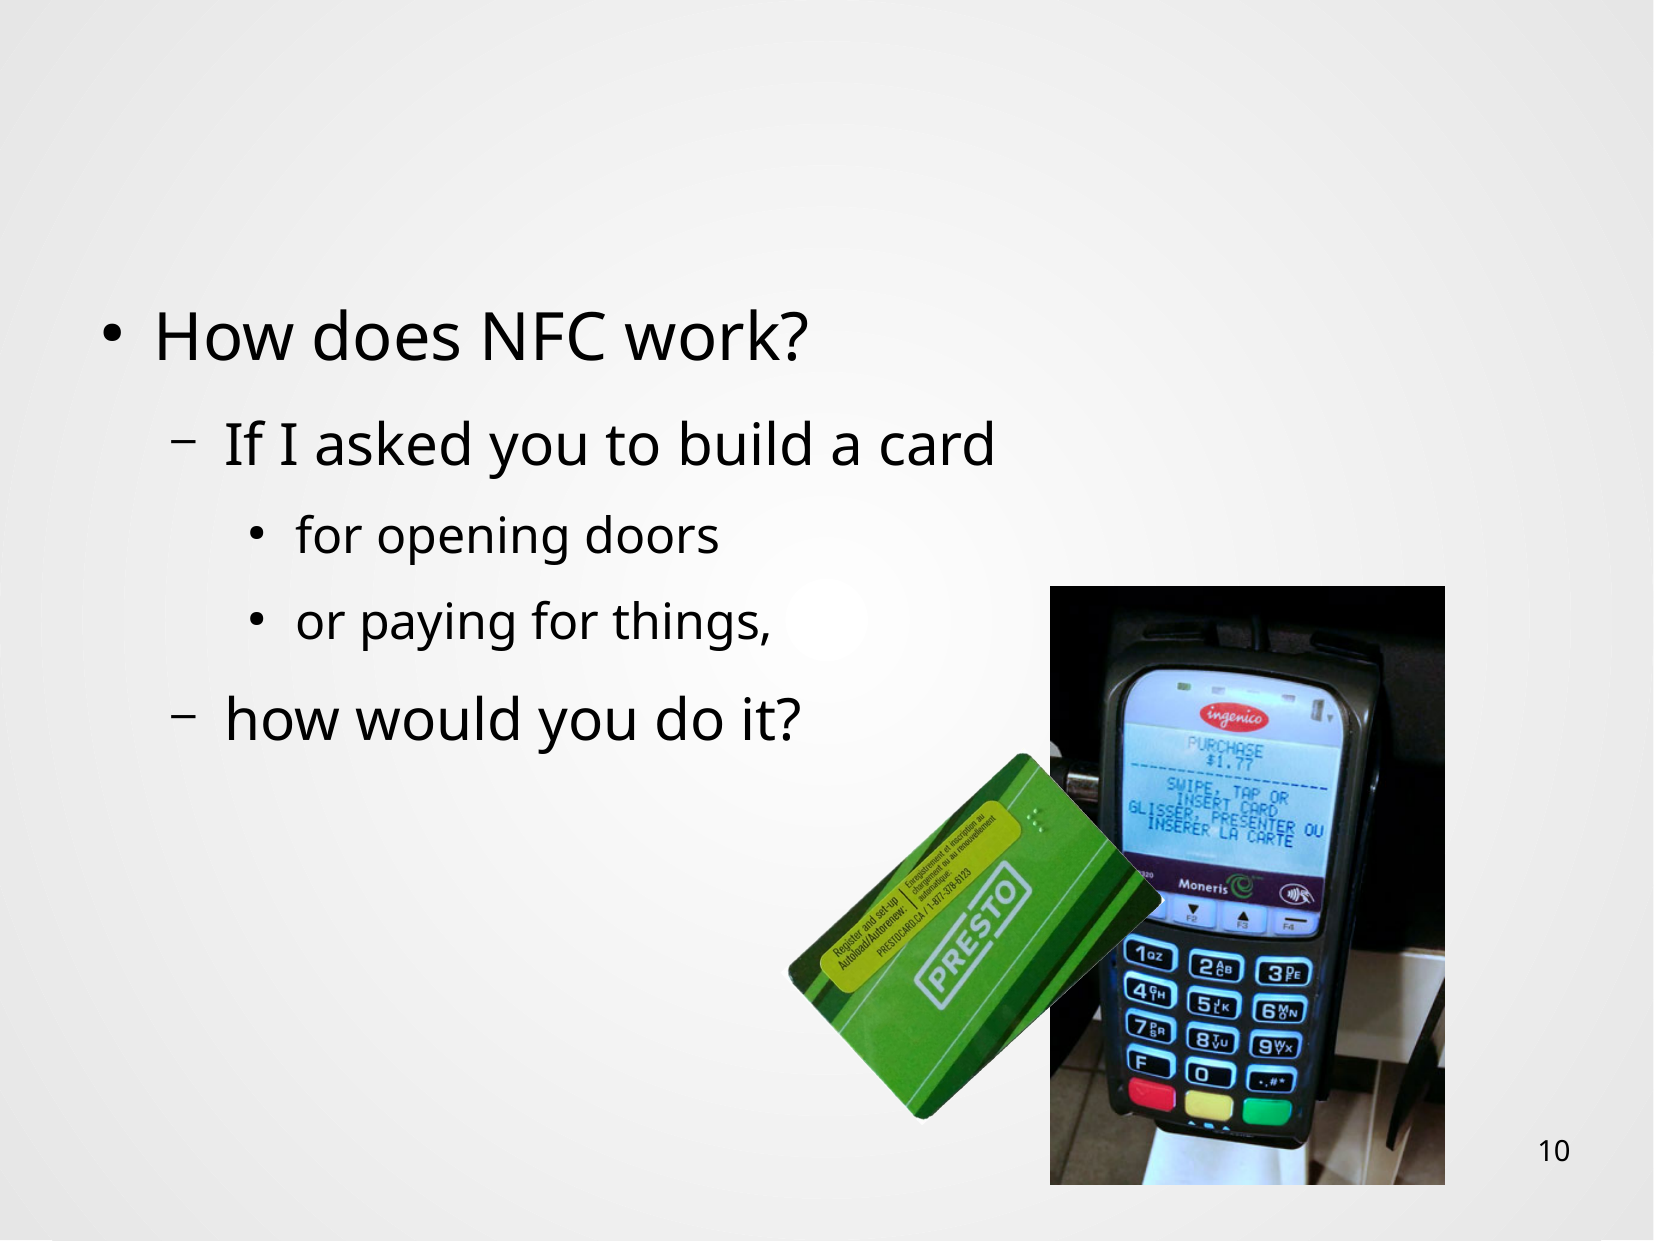

#
How does NFC work?
If I asked you to build a card
for opening doors
or paying for things,
how would you do it?
10